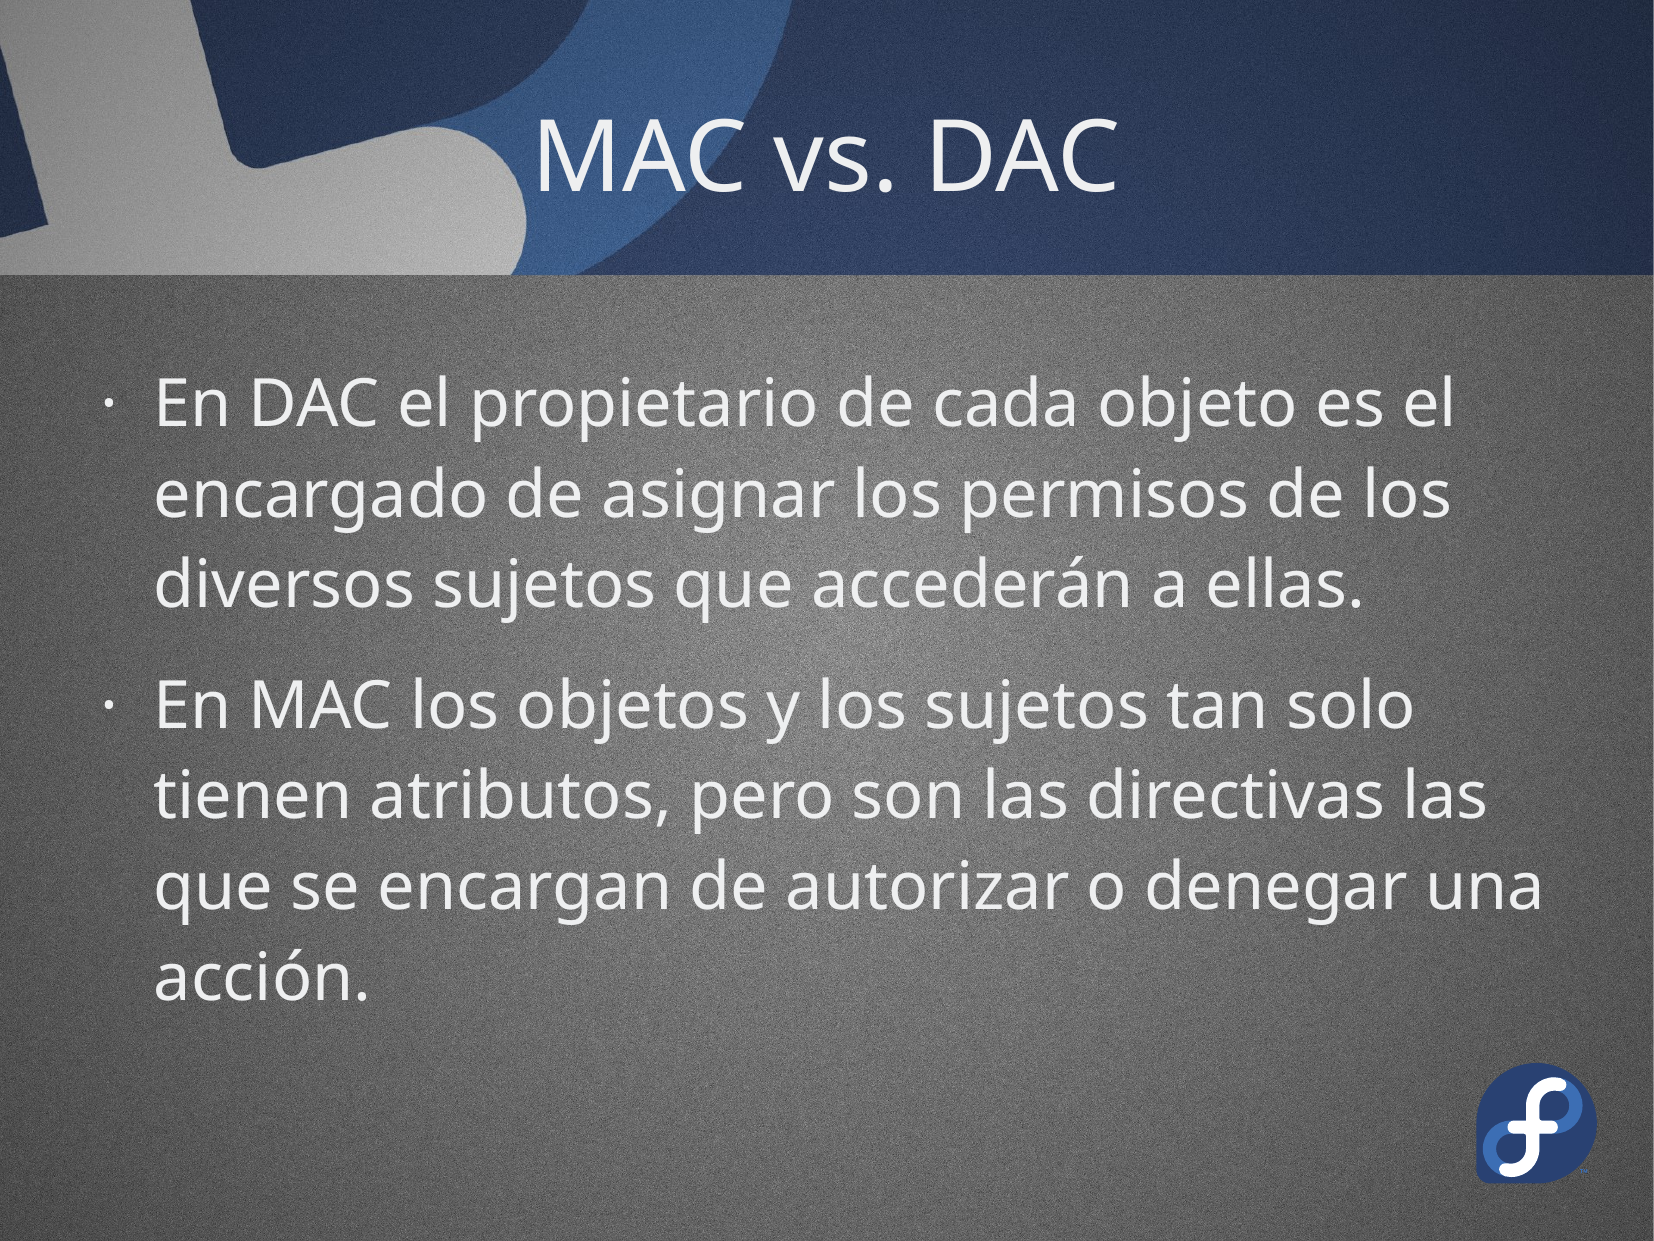

# MAC vs. DAC
En DAC el propietario de cada objeto es el encargado de asignar los permisos de los diversos sujetos que accederán a ellas.
En MAC los objetos y los sujetos tan solo tienen atributos, pero son las directivas las que se encargan de autorizar o denegar una acción.